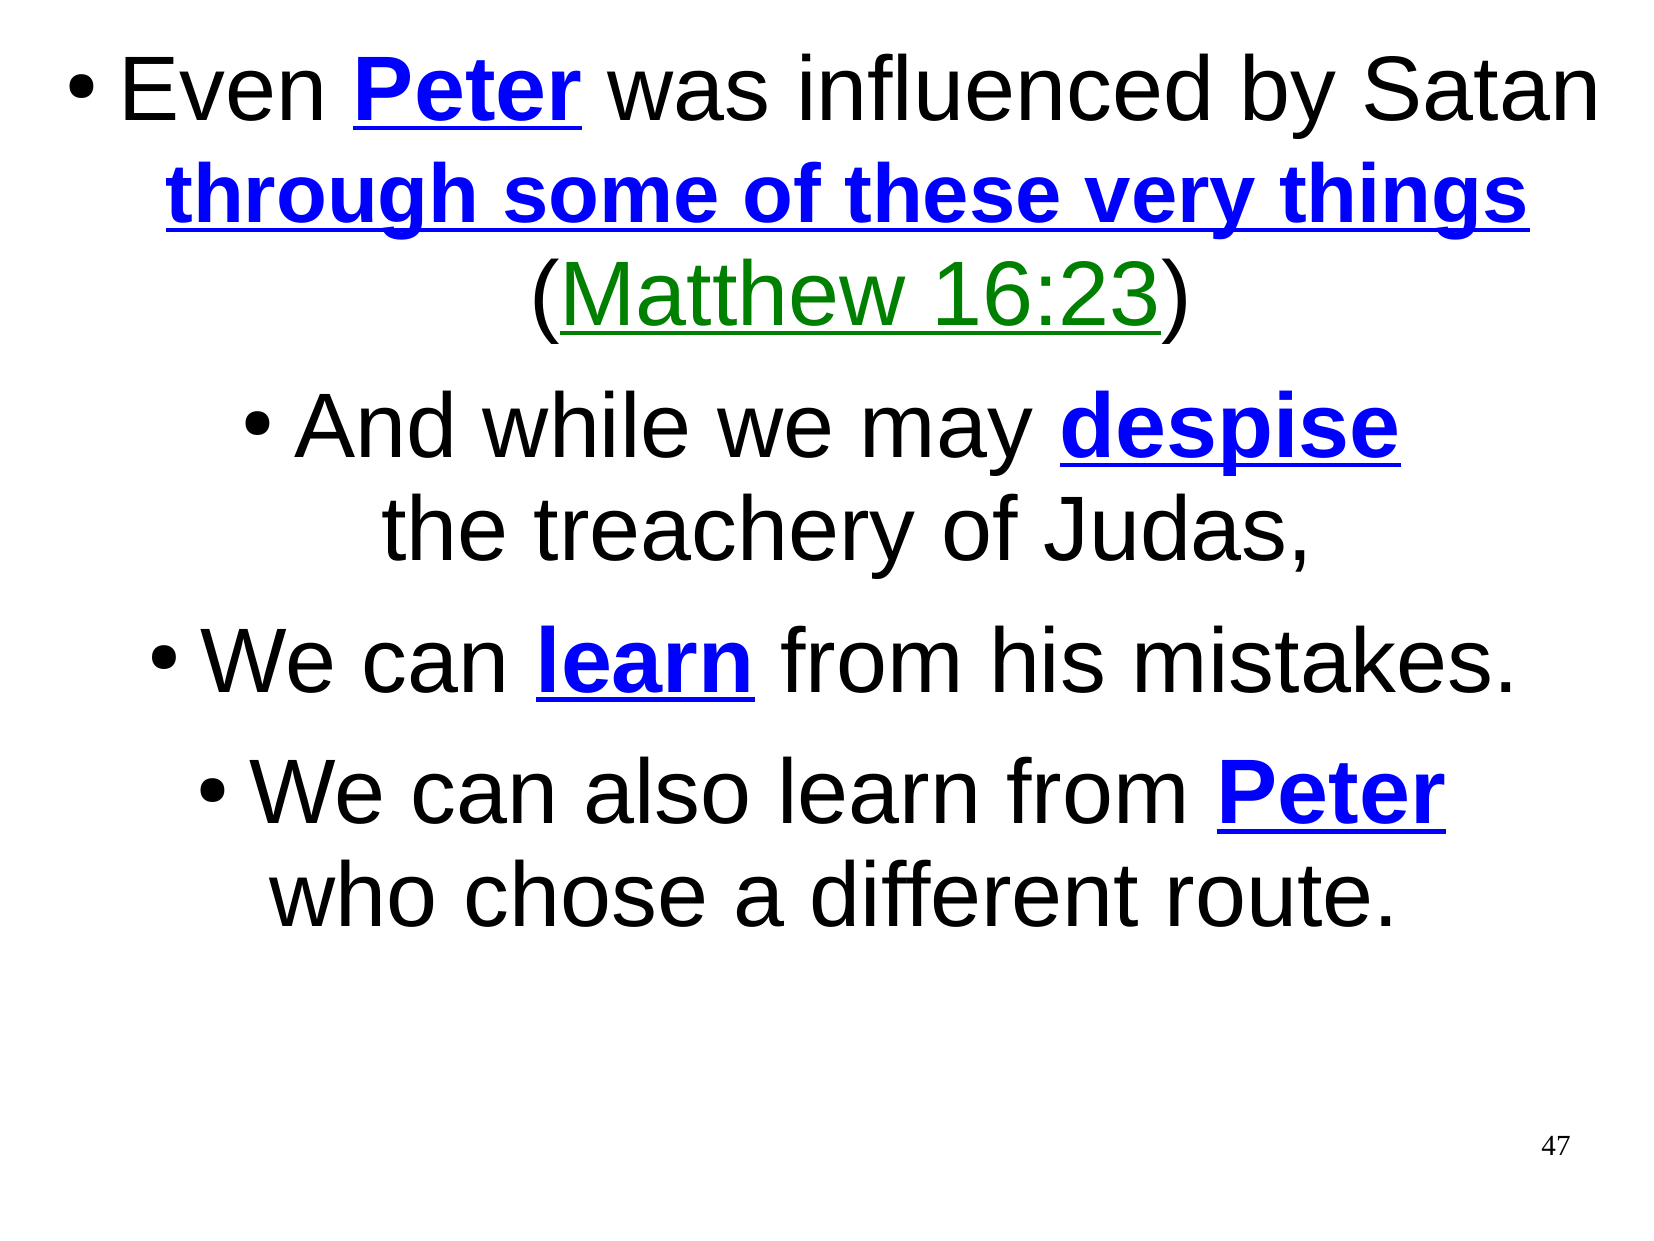

# Even Peter was influenced by Satan through some of these very things (Matthew 16:23)
And while we may despise
the treachery of Judas,
We can learn from his mistakes.
We can also learn from Peter
who chose a different route.
47